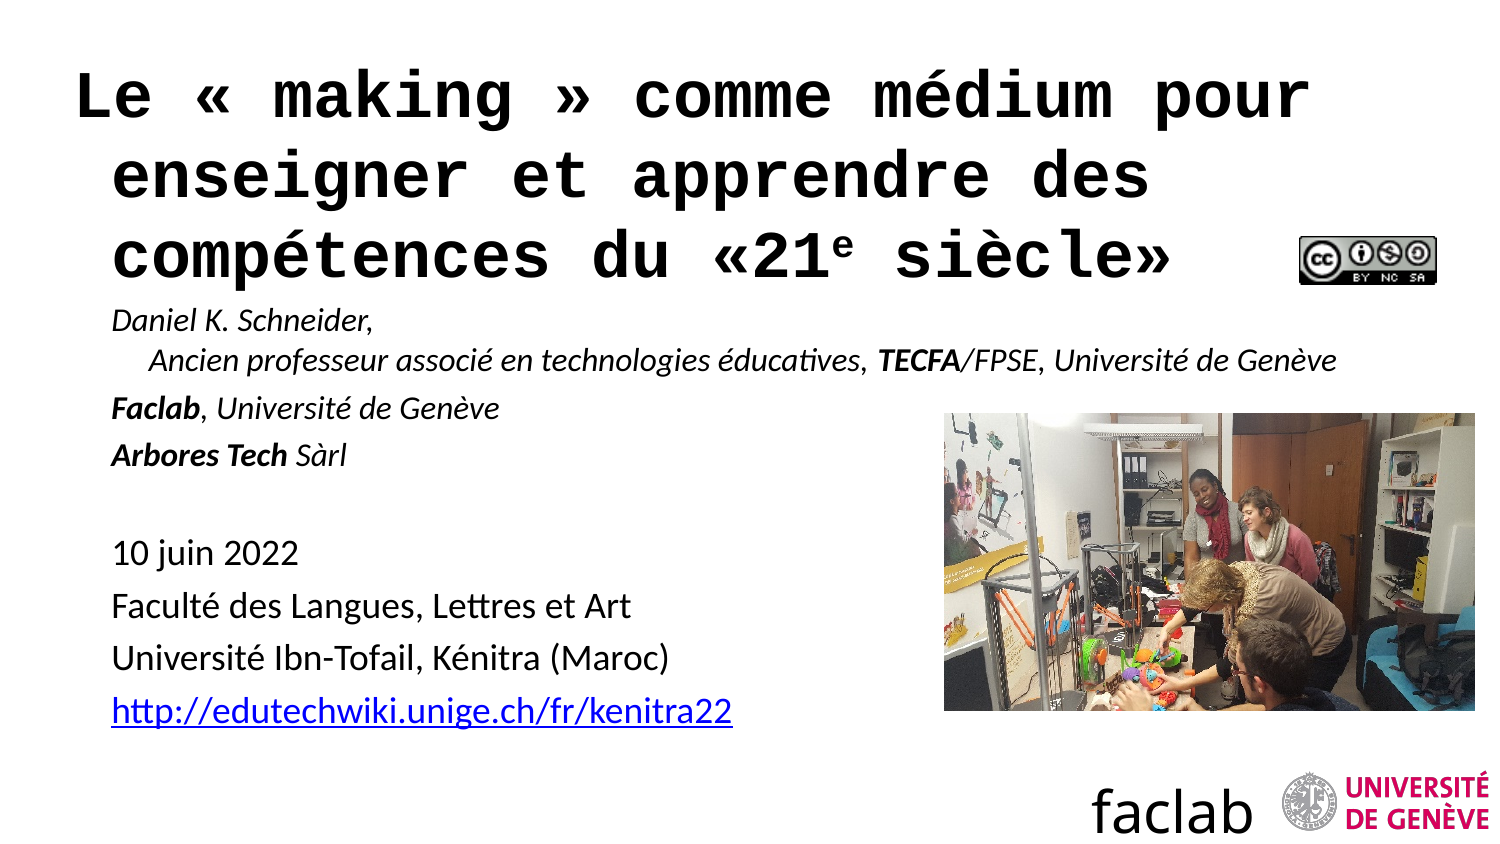

# Le « making » comme médium pour enseigner et apprendre des compétences du «21e siècle»
Daniel K. Schneider,
Ancien professeur associé en technologies éducatives, TECFA/FPSE, Université de Genève
Faclab, Université de Genève
Arbores Tech Sàrl
10 juin 2022
Faculté des Langues, Lettres et Art
Université Ibn-Tofail, Kénitra (Maroc)
http://edutechwiki.unige.ch/fr/kenitra22